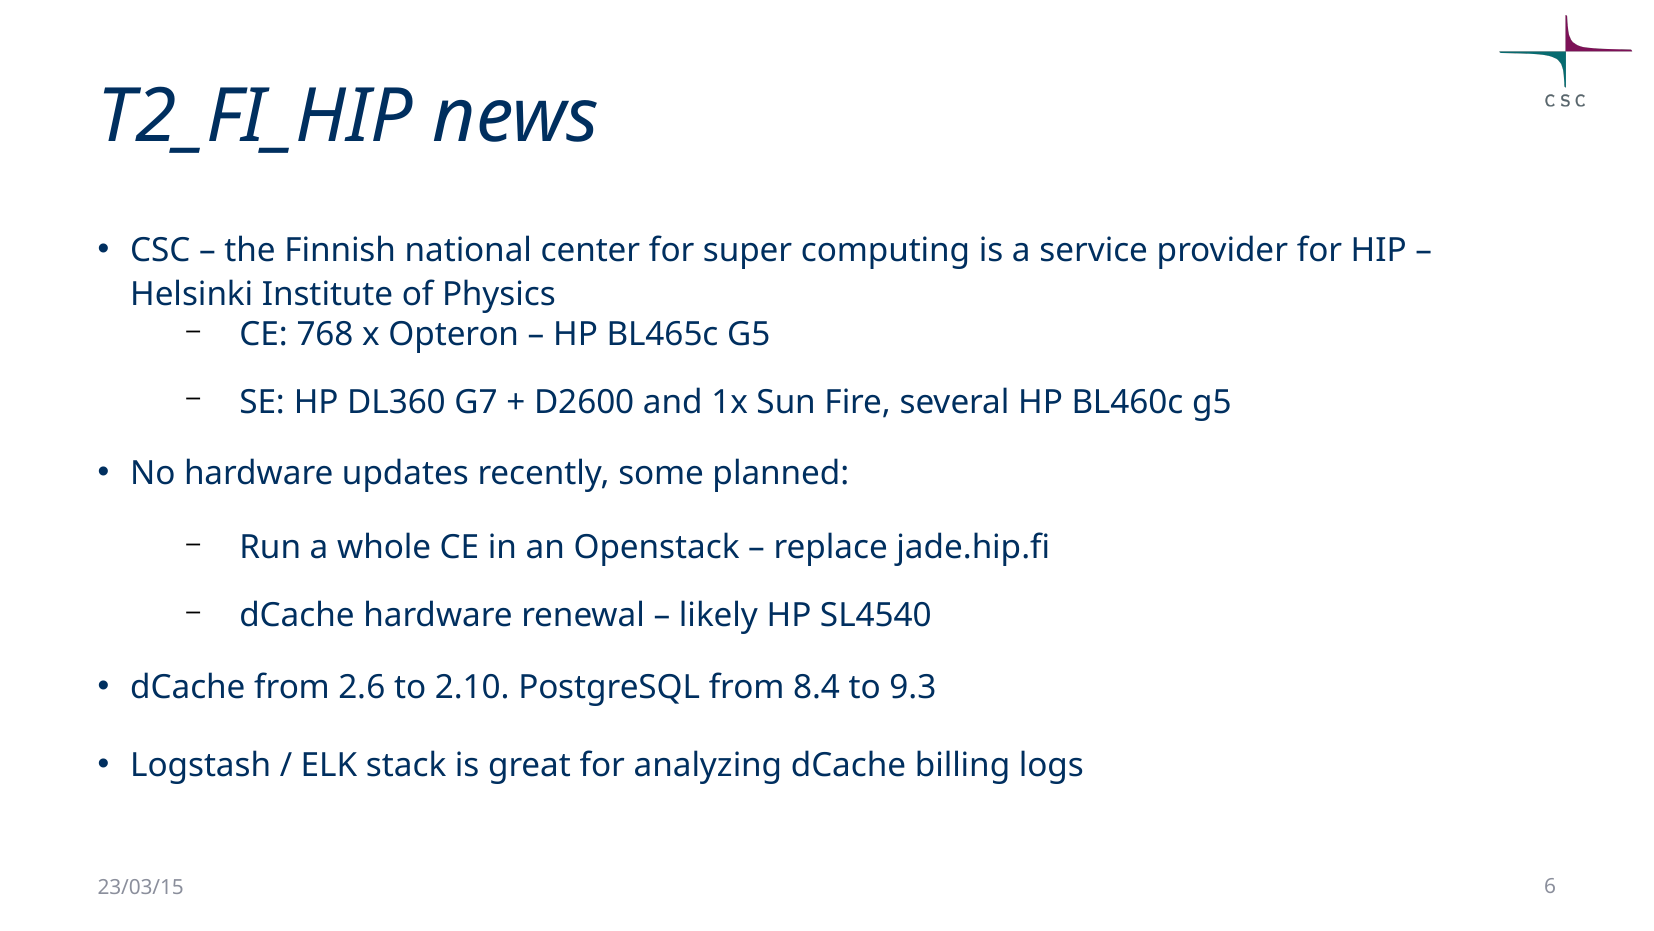

# T2_FI_HIP news
CSC – the Finnish national center for super computing is a service provider for HIP – Helsinki Institute of Physics
CE: 768 x Opteron – HP BL465c G5
SE: HP DL360 G7 + D2600 and 1x Sun Fire, several HP BL460c g5
No hardware updates recently, some planned:
Run a whole CE in an Openstack – replace jade.hip.fi
dCache hardware renewal – likely HP SL4540
dCache from 2.6 to 2.10. PostgreSQL from 8.4 to 9.3
Logstash / ELK stack is great for analyzing dCache billing logs
23/03/15